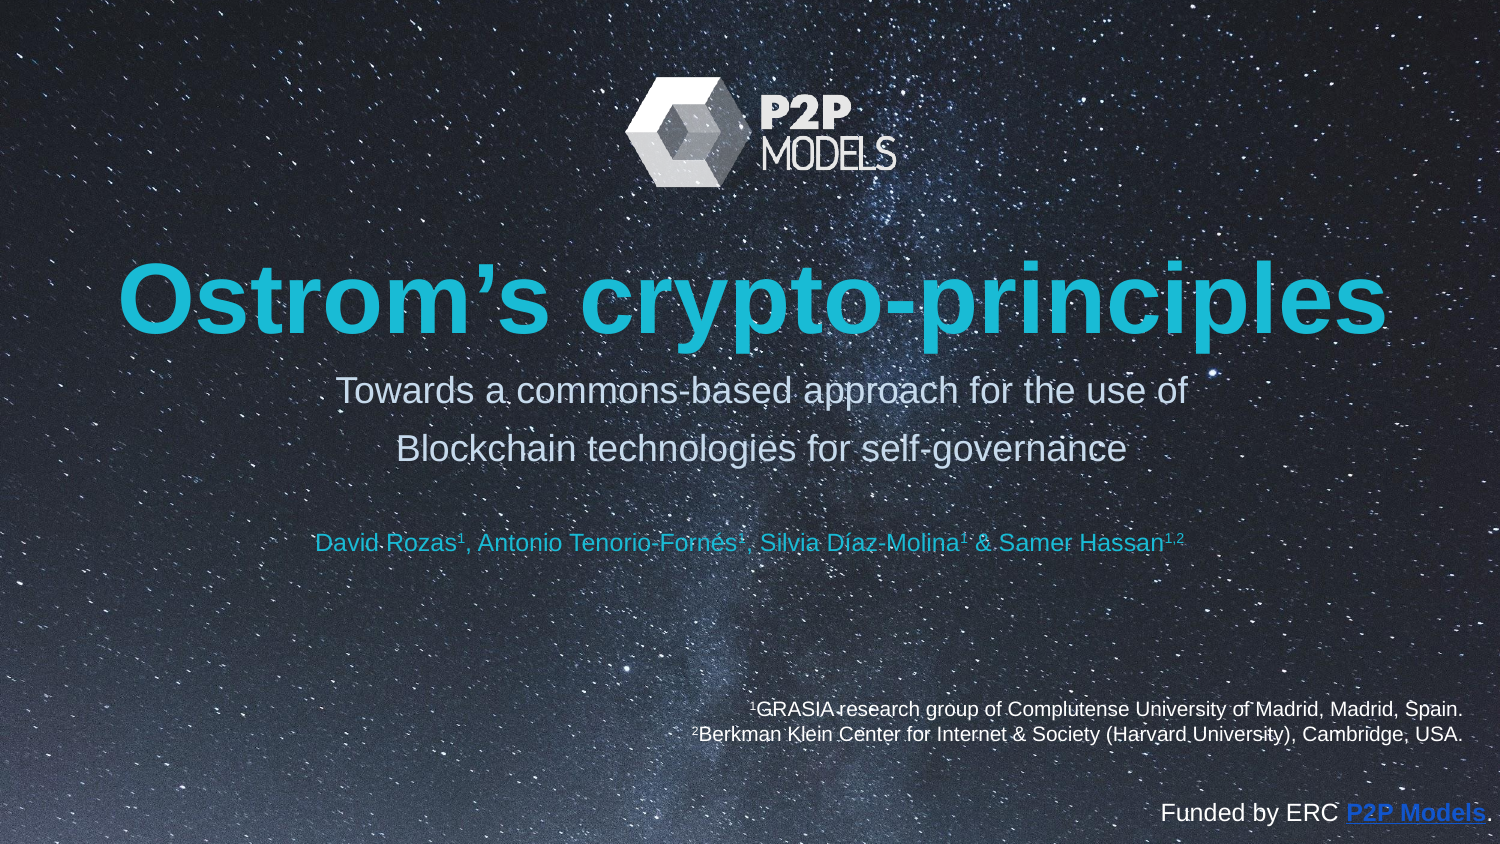

Ostrom’s crypto-principles
Towards a commons-based approach for the use of
Blockchain technologies for self-governance
David Rozas1, Antonio Tenorio-Fornés1, Silvia Díaz-Molina1 & Samer Hassan1,2
1GRASIA research group of Complutense University of Madrid, Madrid, Spain.
2Berkman Klein Center for Internet & Society (Harvard University), Cambridge, USA.
Funded by ERC P2P Models.